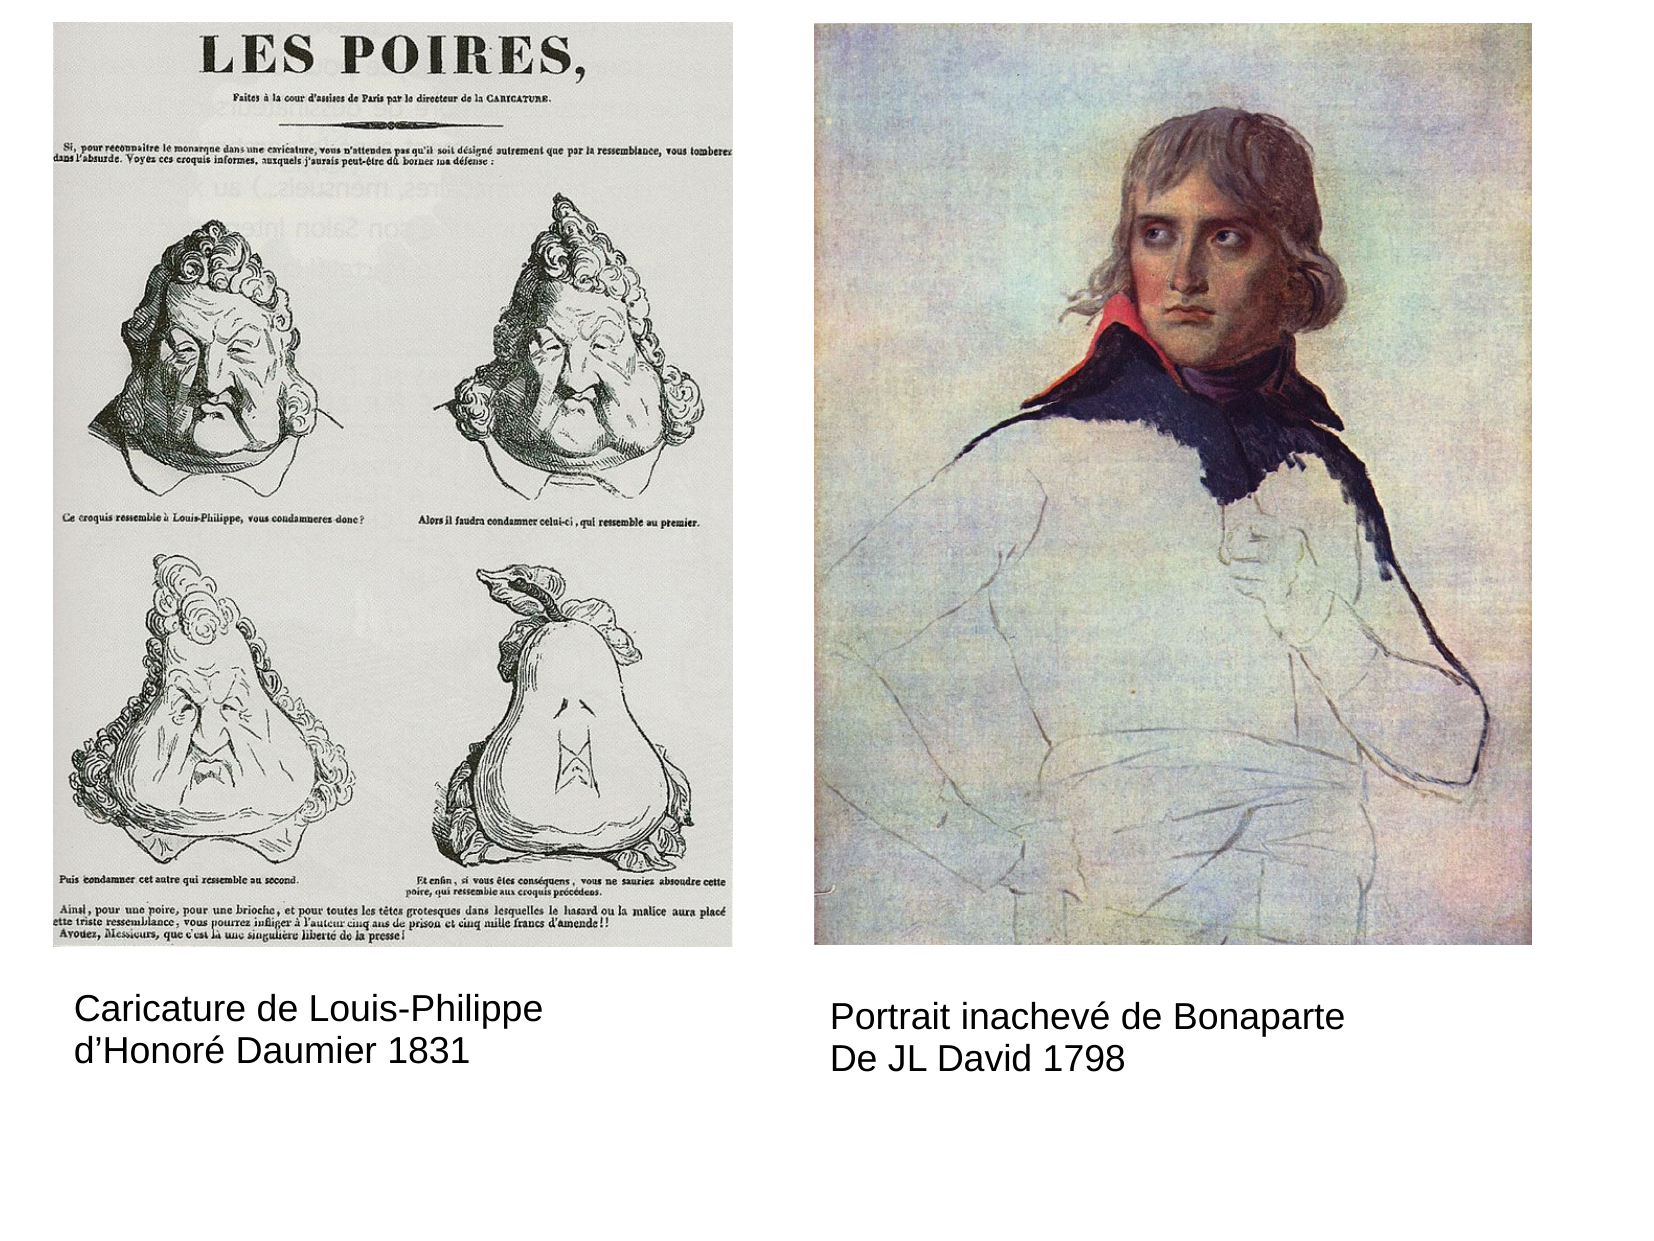

Caricature de Louis-Philippe
d’Honoré Daumier 1831
Portrait inachevé de Bonaparte
De JL David 1798